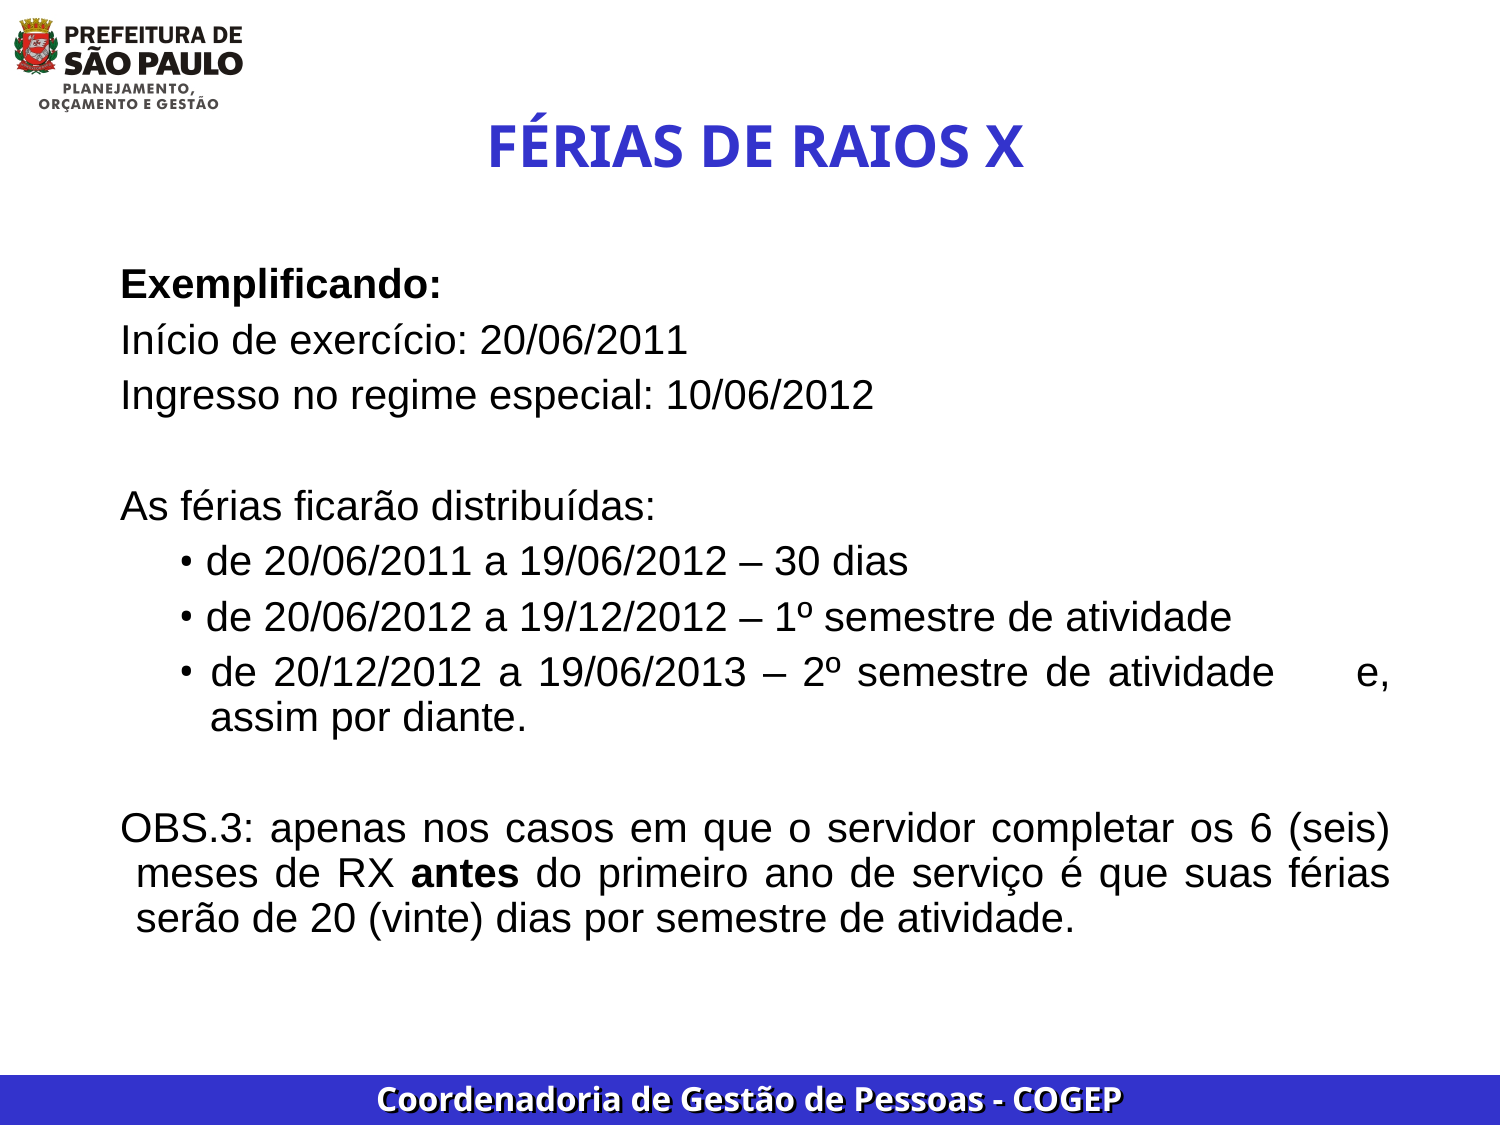

# FÉRIAS DE RAIOS X
Exemplificando:
Início de exercício: 20/06/2011
Ingresso no regime especial: 10/06/2012
As férias ficarão distribuídas:
 de 20/06/2011 a 19/06/2012 – 30 dias
 de 20/06/2012 a 19/12/2012 – 1º semestre de atividade
 de 20/12/2012 a 19/06/2013 – 2º semestre de atividade e, assim por diante.
OBS.3: apenas nos casos em que o servidor completar os 6 (seis) meses de RX antes do primeiro ano de serviço é que suas férias serão de 20 (vinte) dias por semestre de atividade.